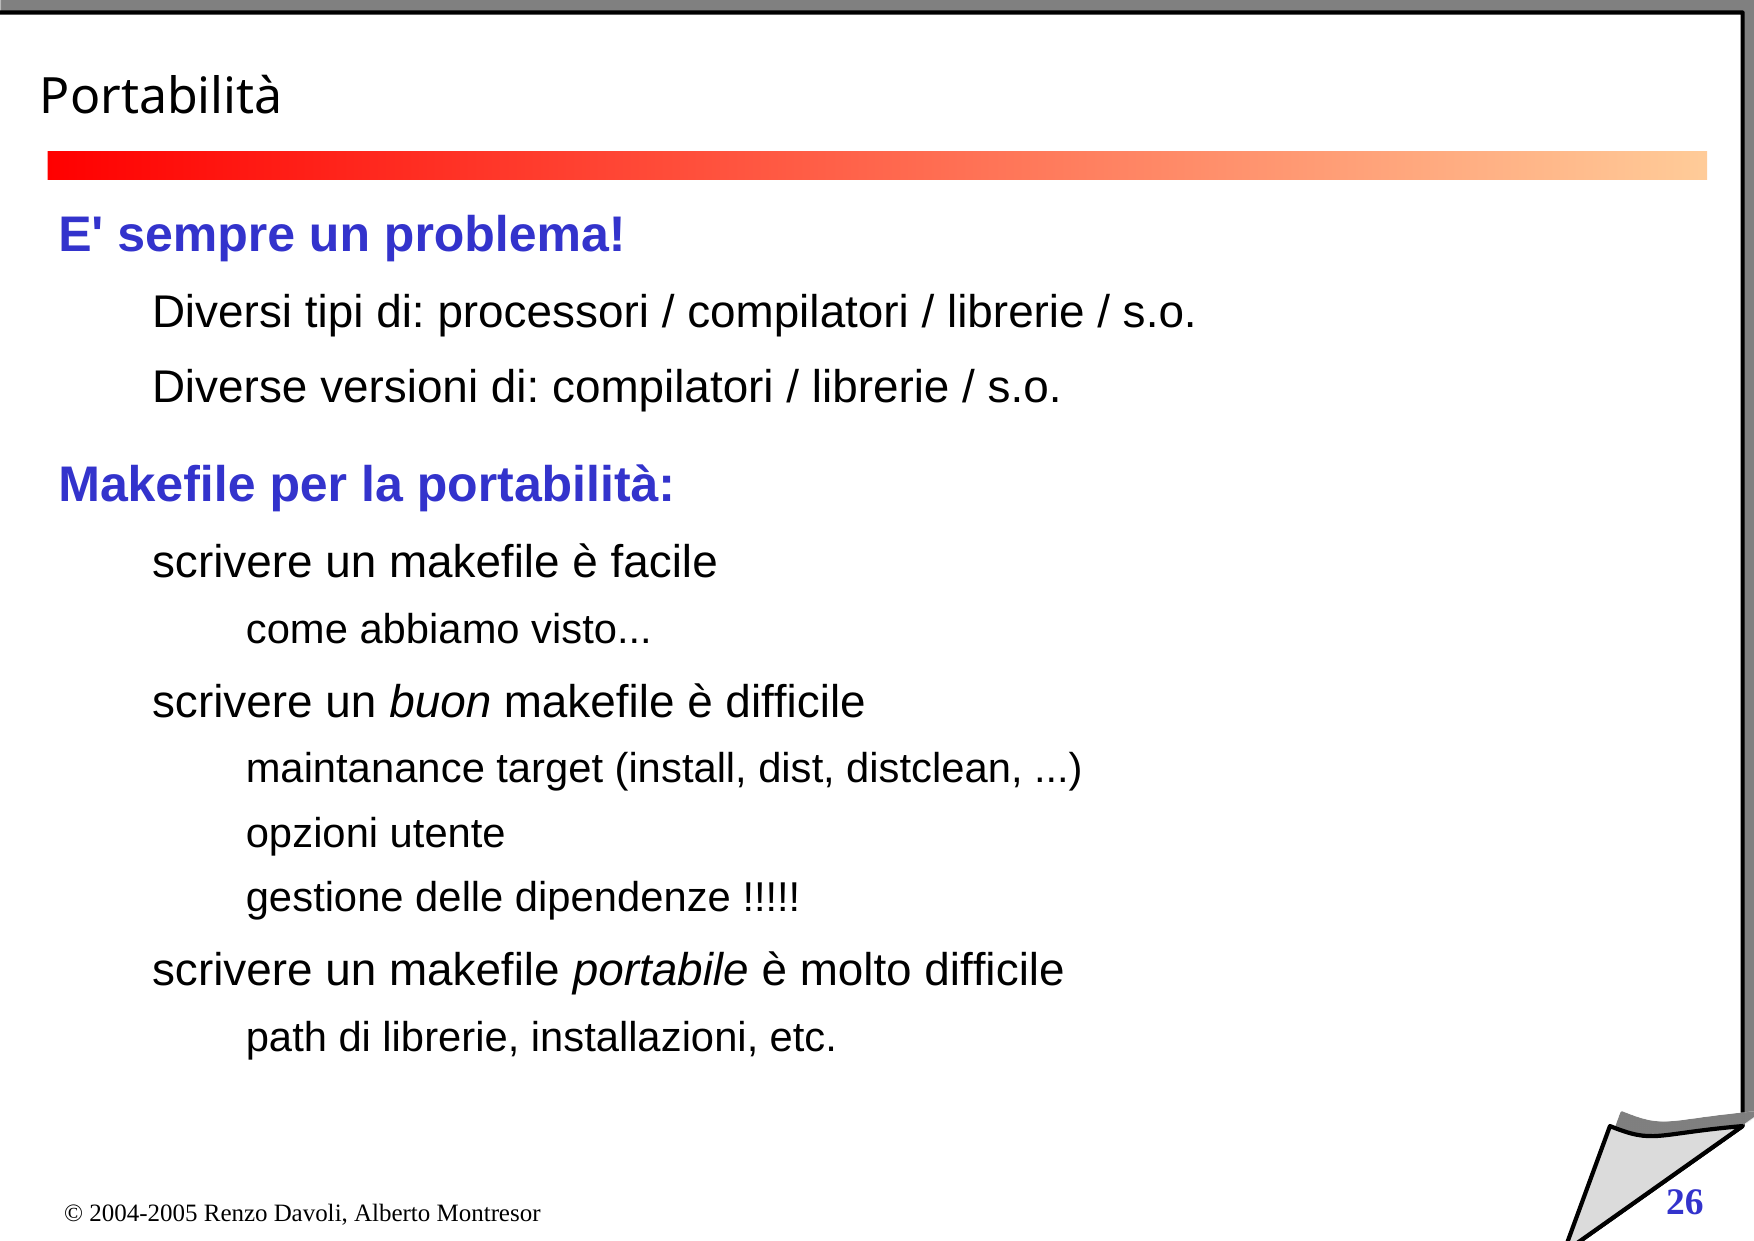

# Portabilità
E' sempre un problema!
Diversi tipi di: processori / compilatori / librerie / s.o.
Diverse versioni di: compilatori / librerie / s.o.
Makefile per la portabilità:
scrivere un makefile è facile
come abbiamo visto...
scrivere un buon makefile è difficile
maintanance target (install, dist, distclean, ...)
opzioni utente
gestione delle dipendenze !!!!!
scrivere un makefile portabile è molto difficile
path di librerie, installazioni, etc.